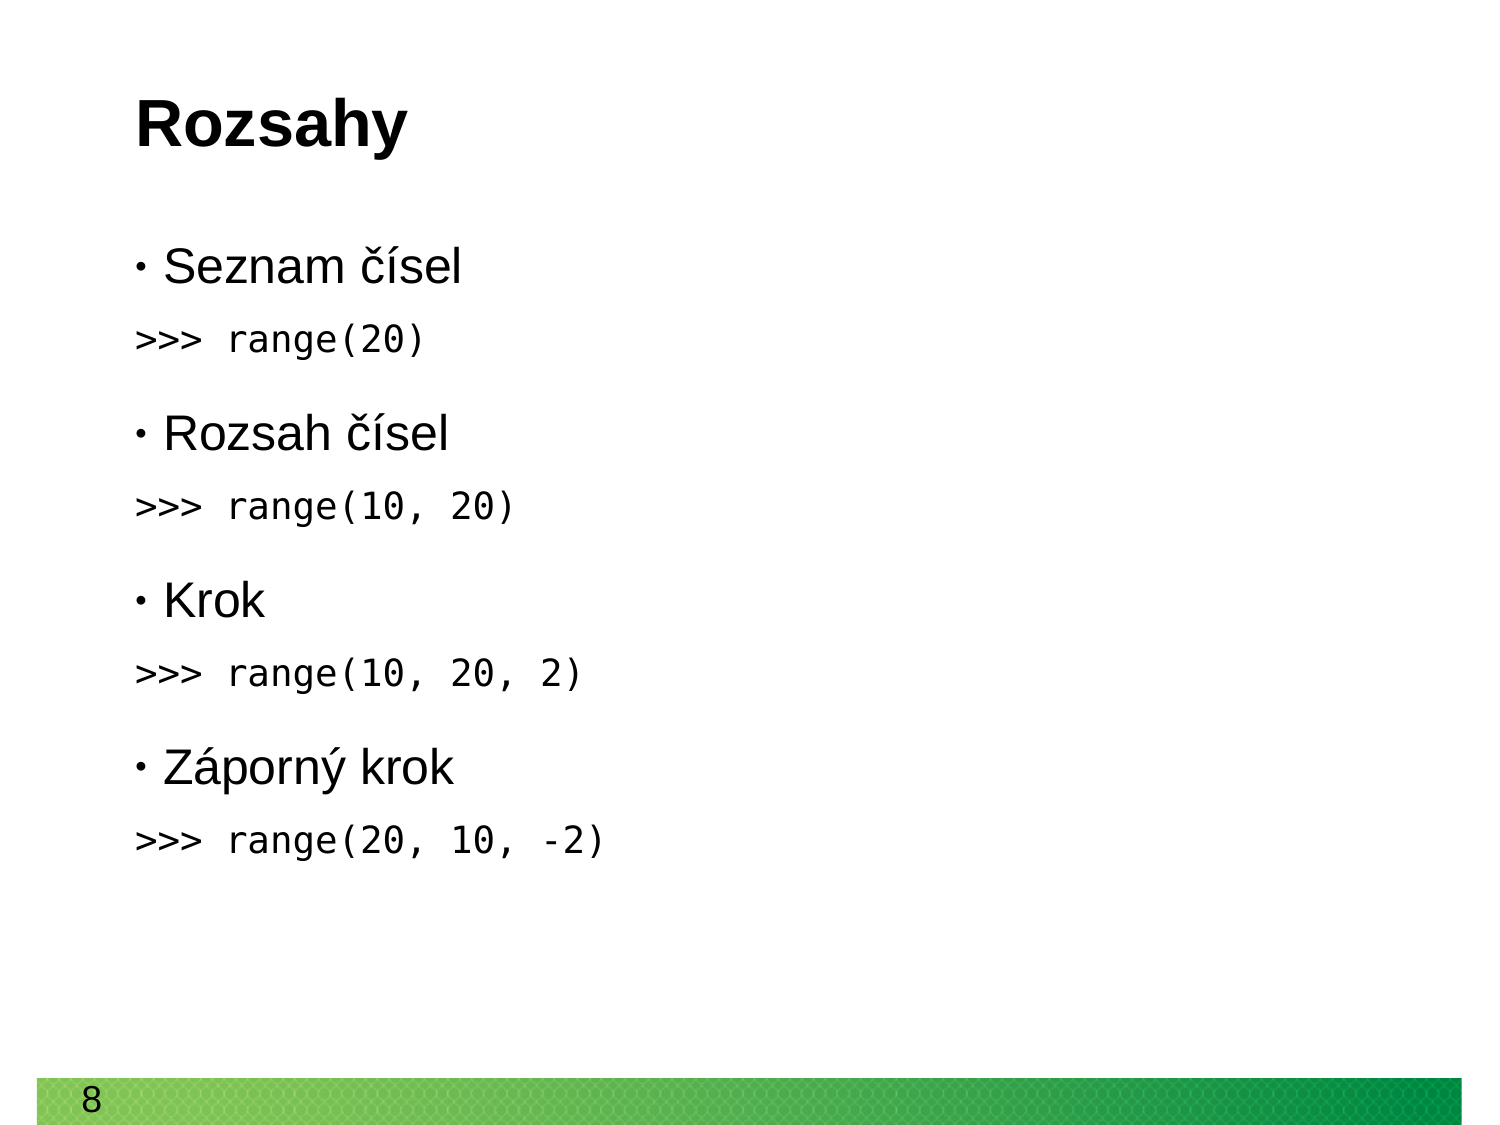

# Rozsahy
Seznam čísel
>>> range(20)
Rozsah čísel
>>> range(10, 20)
Krok
>>> range(10, 20, 2)
Záporný krok
>>> range(20, 10, -2)